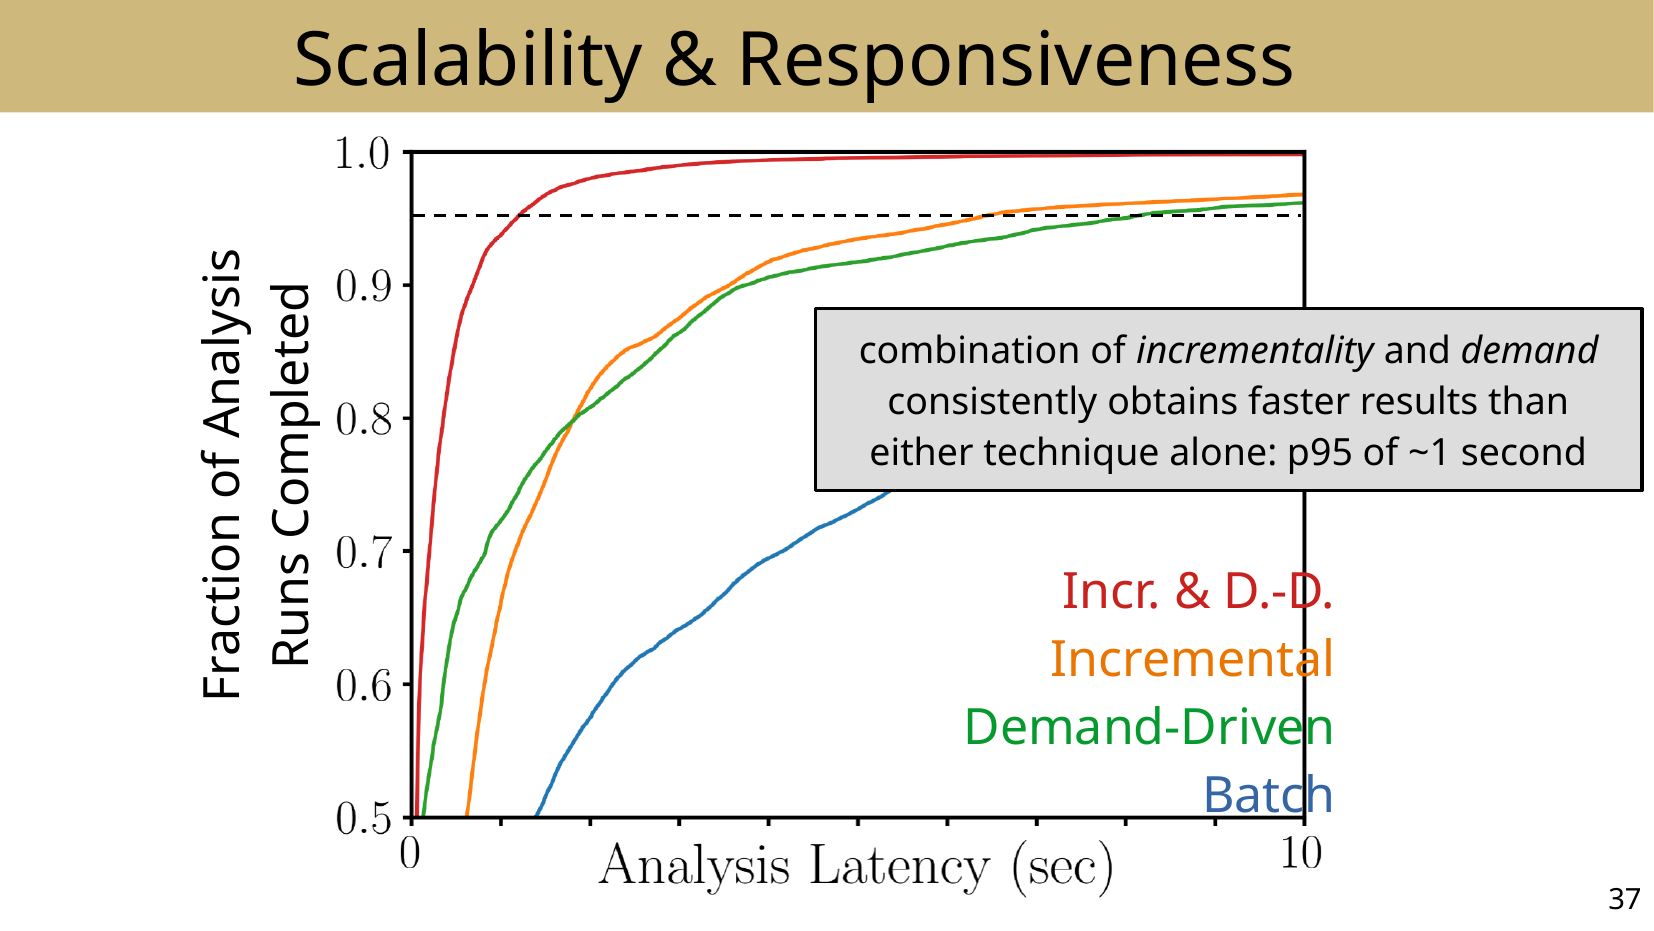

# Scalability & Responsiveness
combination of incrementality and demand consistently obtains faster results than either technique alone: p95 of ~1 second
Fraction of Analysis Runs Completed
Incr. & D.-D.
Incremental
Demand-Driven
Batch